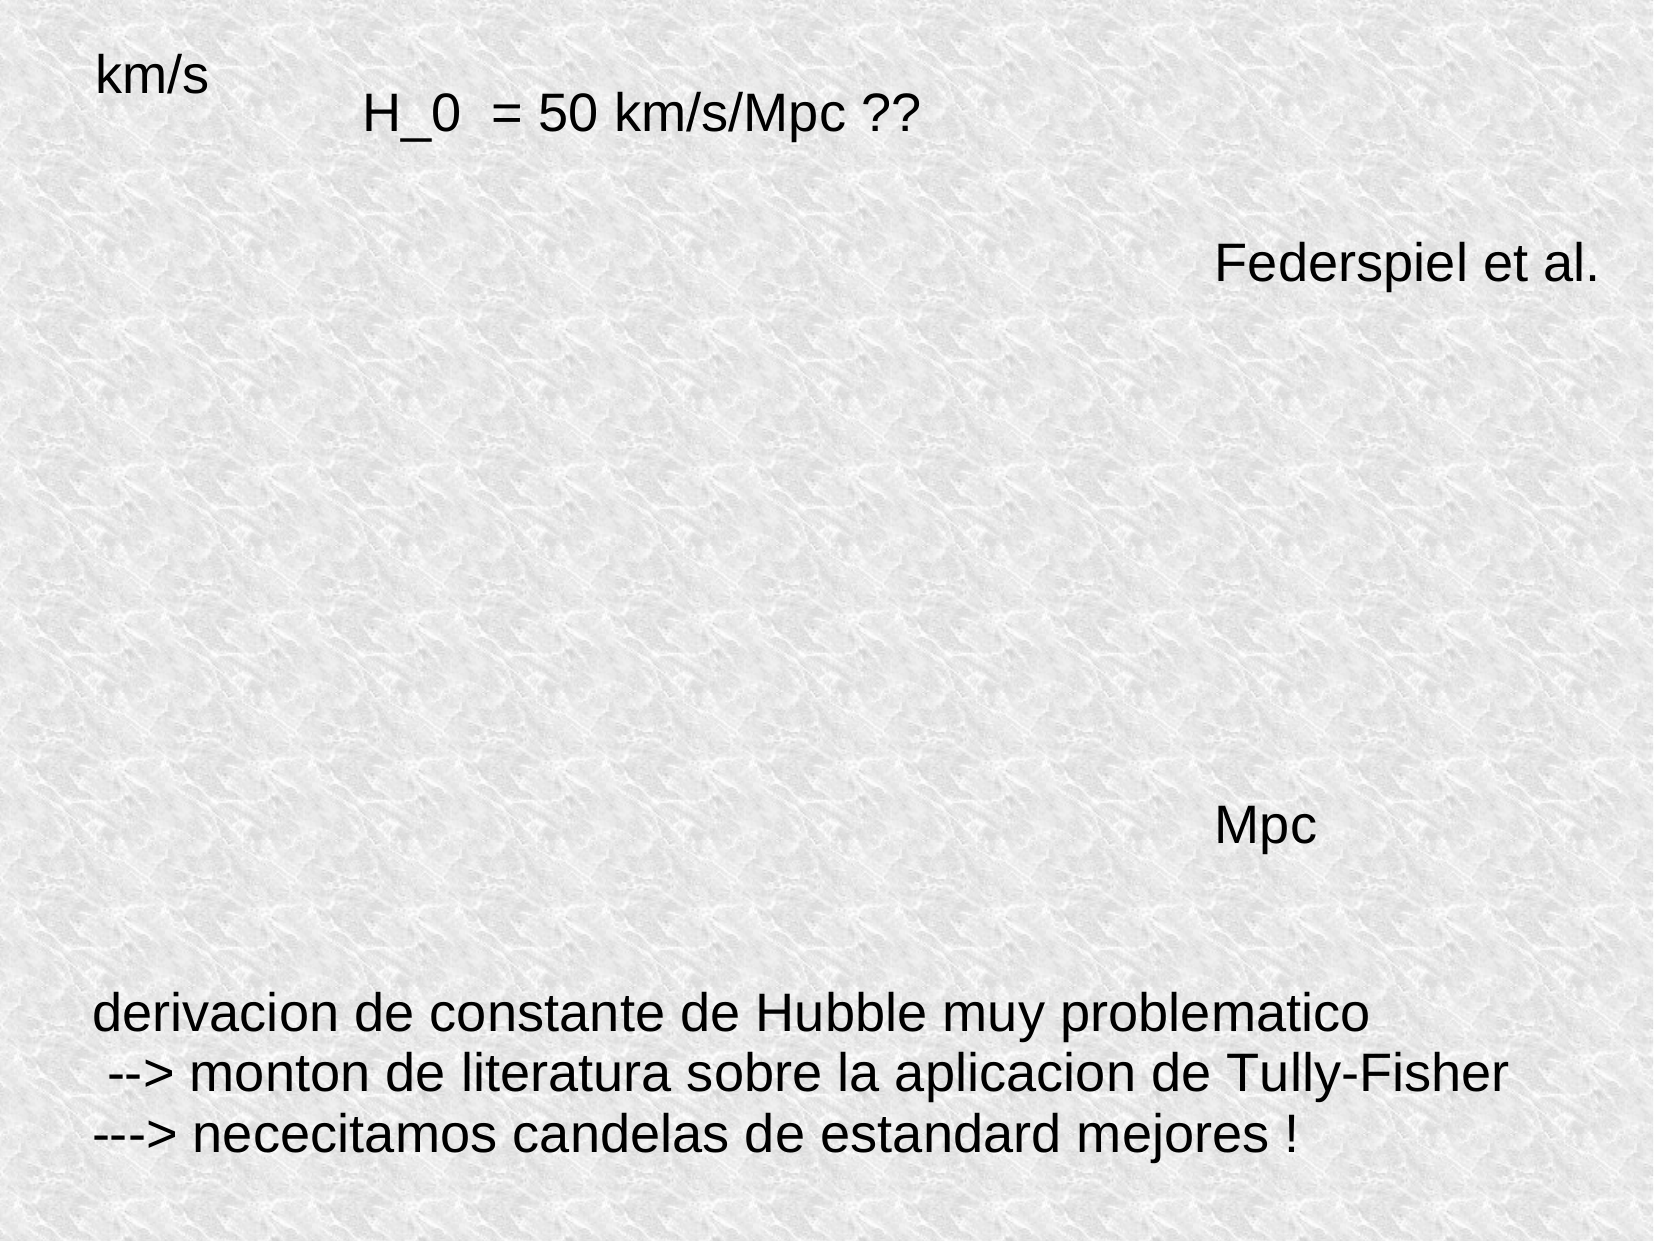

km/s
H_0 = 50 km/s/Mpc ??
Federspiel et al.
Mpc
derivacion de constante de Hubble muy problematico
 --> monton de literatura sobre la aplicacion de Tully-Fisher
---> nececitamos candelas de estandard mejores !